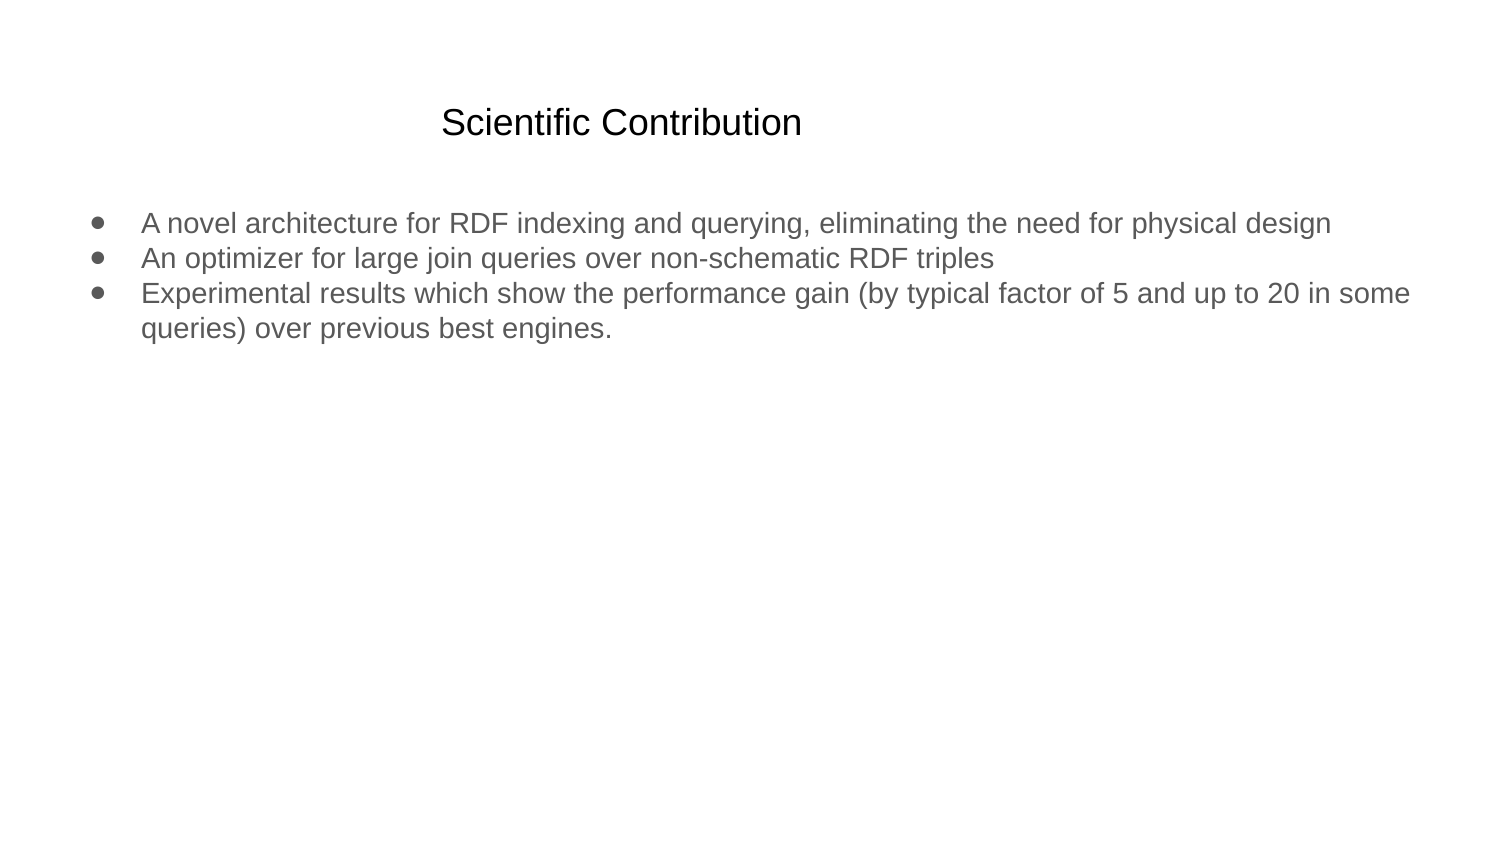

# Scientific Contribution
A novel architecture for RDF indexing and querying, eliminating the need for physical design
An optimizer for large join queries over non-schematic RDF triples
Experimental results which show the performance gain (by typical factor of 5 and up to 20 in some queries) over previous best engines.